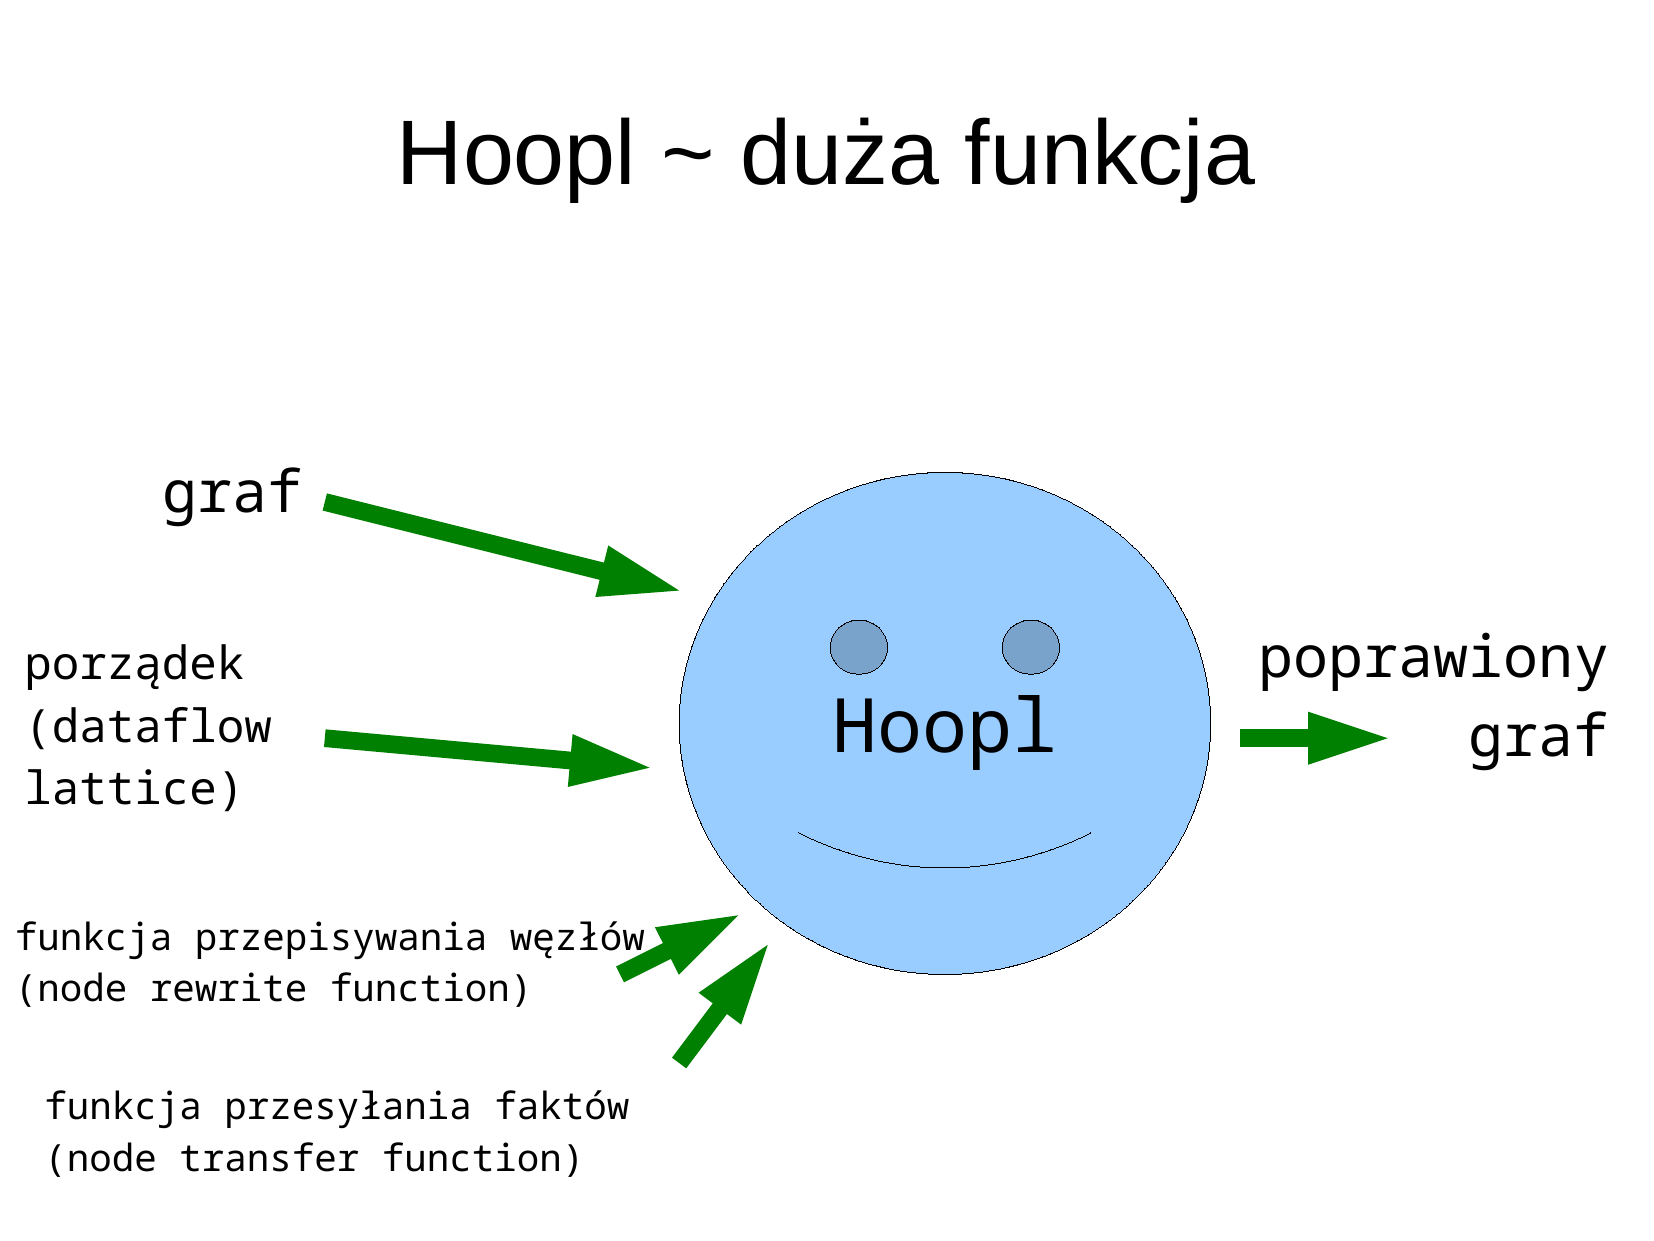

# Hoopl ~ duża funkcja
graf
Hoopl
poprawiony
graf
porządek
(dataflow
lattice)
funkcja przepisywania węzłów
(node rewrite function)
funkcja przesyłania faktów
(node transfer function)